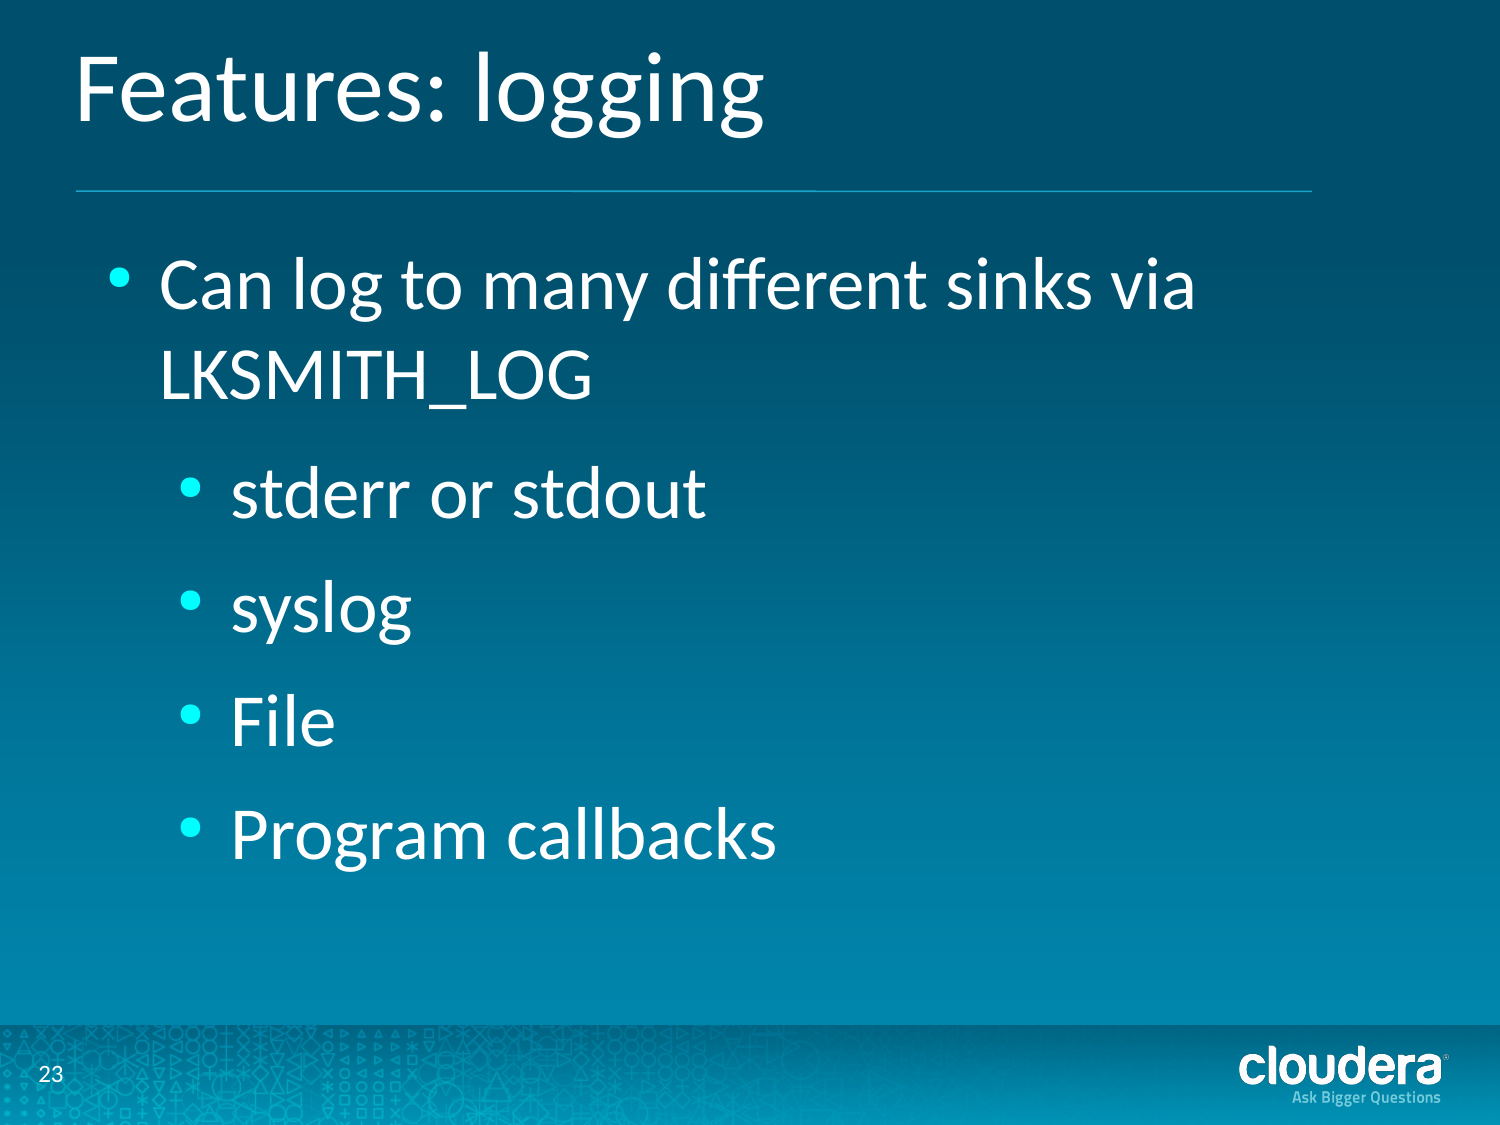

# Features: logging
Can log to many different sinks via LKSMITH_LOG
stderr or stdout
syslog
File
Program callbacks